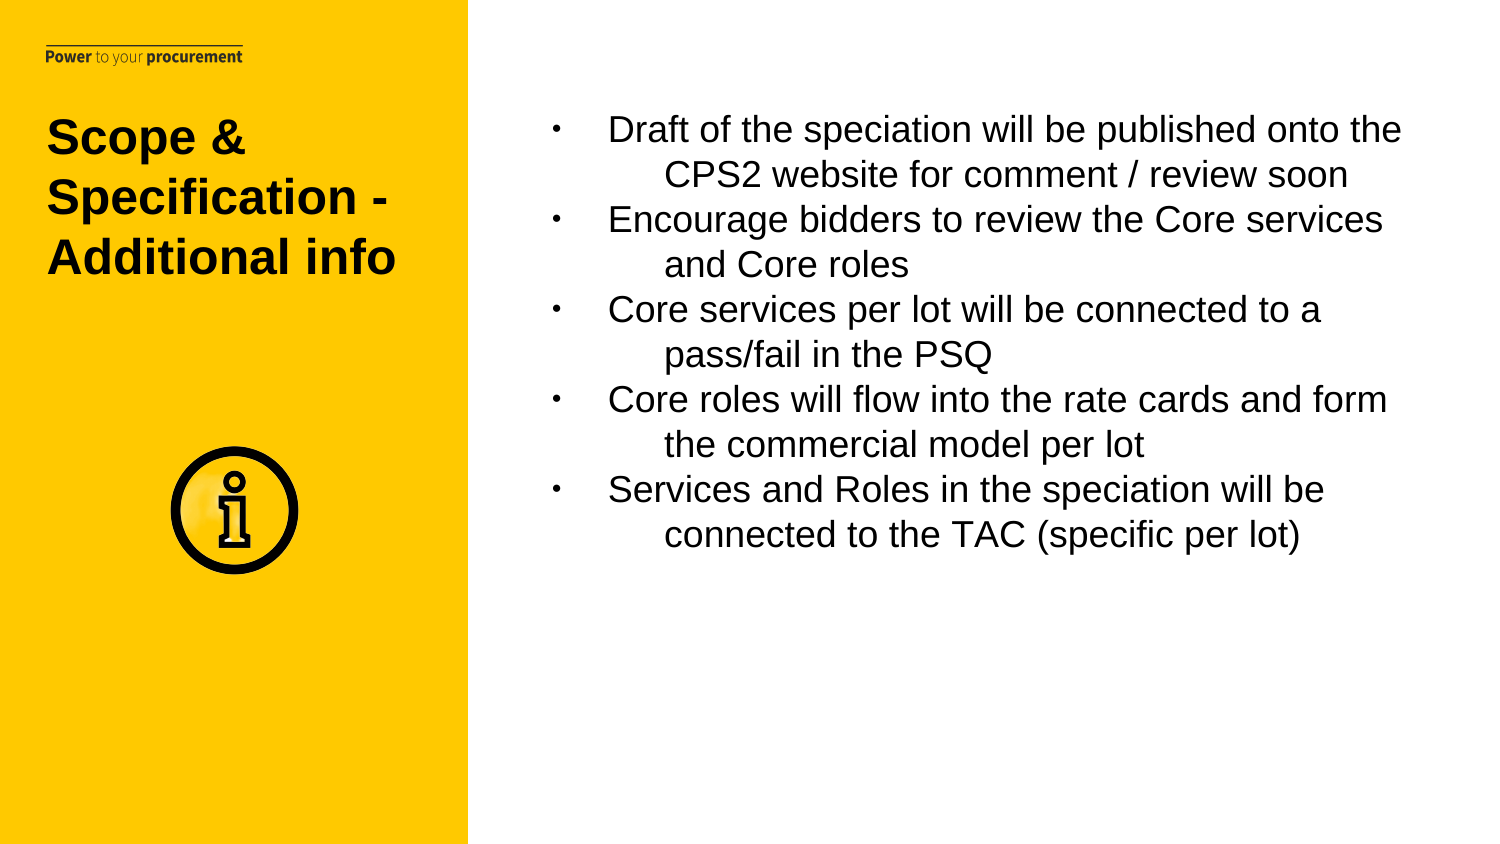

Scope & Specification - Additional info
# Draft of the speciation will be published onto the CPS2 website for comment / review soon
Encourage bidders to review the Core services and Core roles
Core services per lot will be connected to a pass/fail in the PSQ
Core roles will flow into the rate cards and form the commercial model per lot
Services and Roles in the speciation will be connected to the TAC (specific per lot)